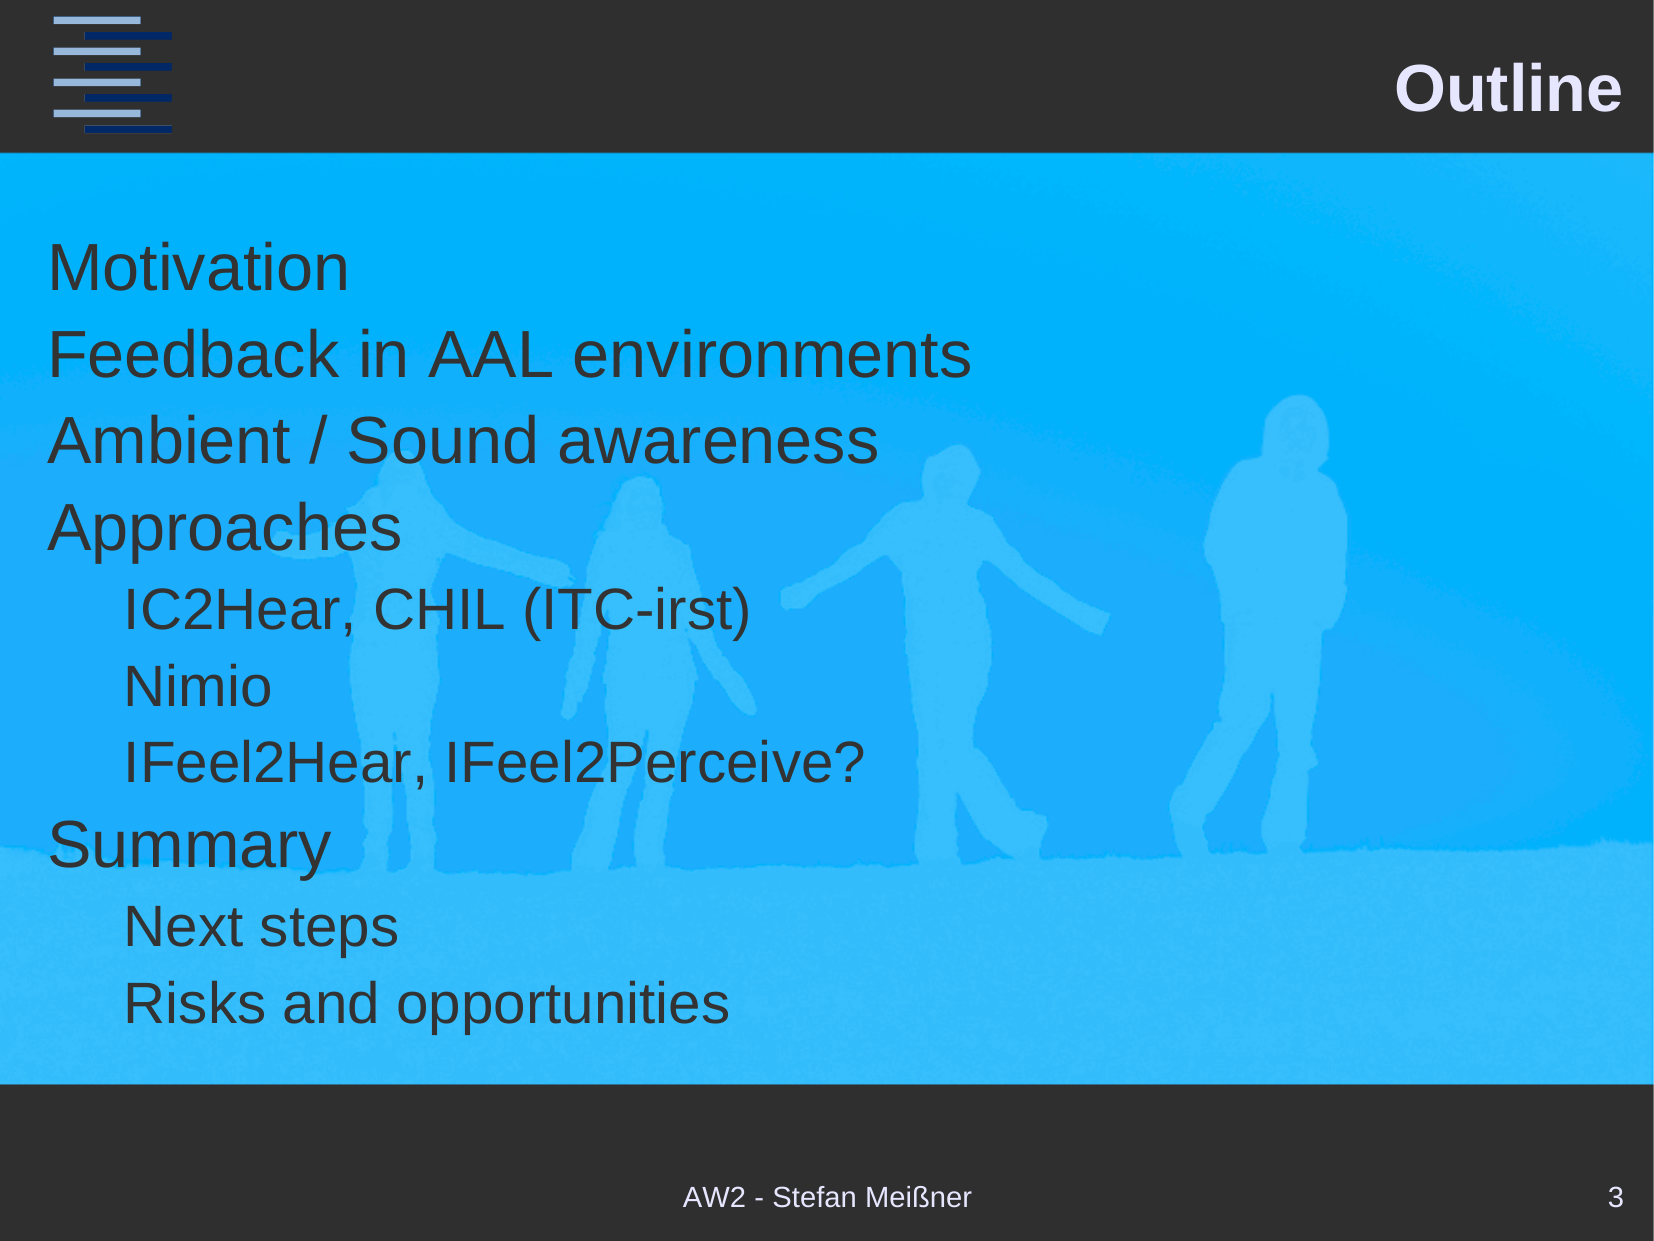

# Outline
Motivation
Feedback in AAL environments
Ambient / Sound awareness
Approaches
IC2Hear, CHIL (ITC-irst)
Nimio
IFeel2Hear, IFeel2Perceive?
Summary
Next steps
Risks and opportunities
AW2 - Stefan Meißner
3